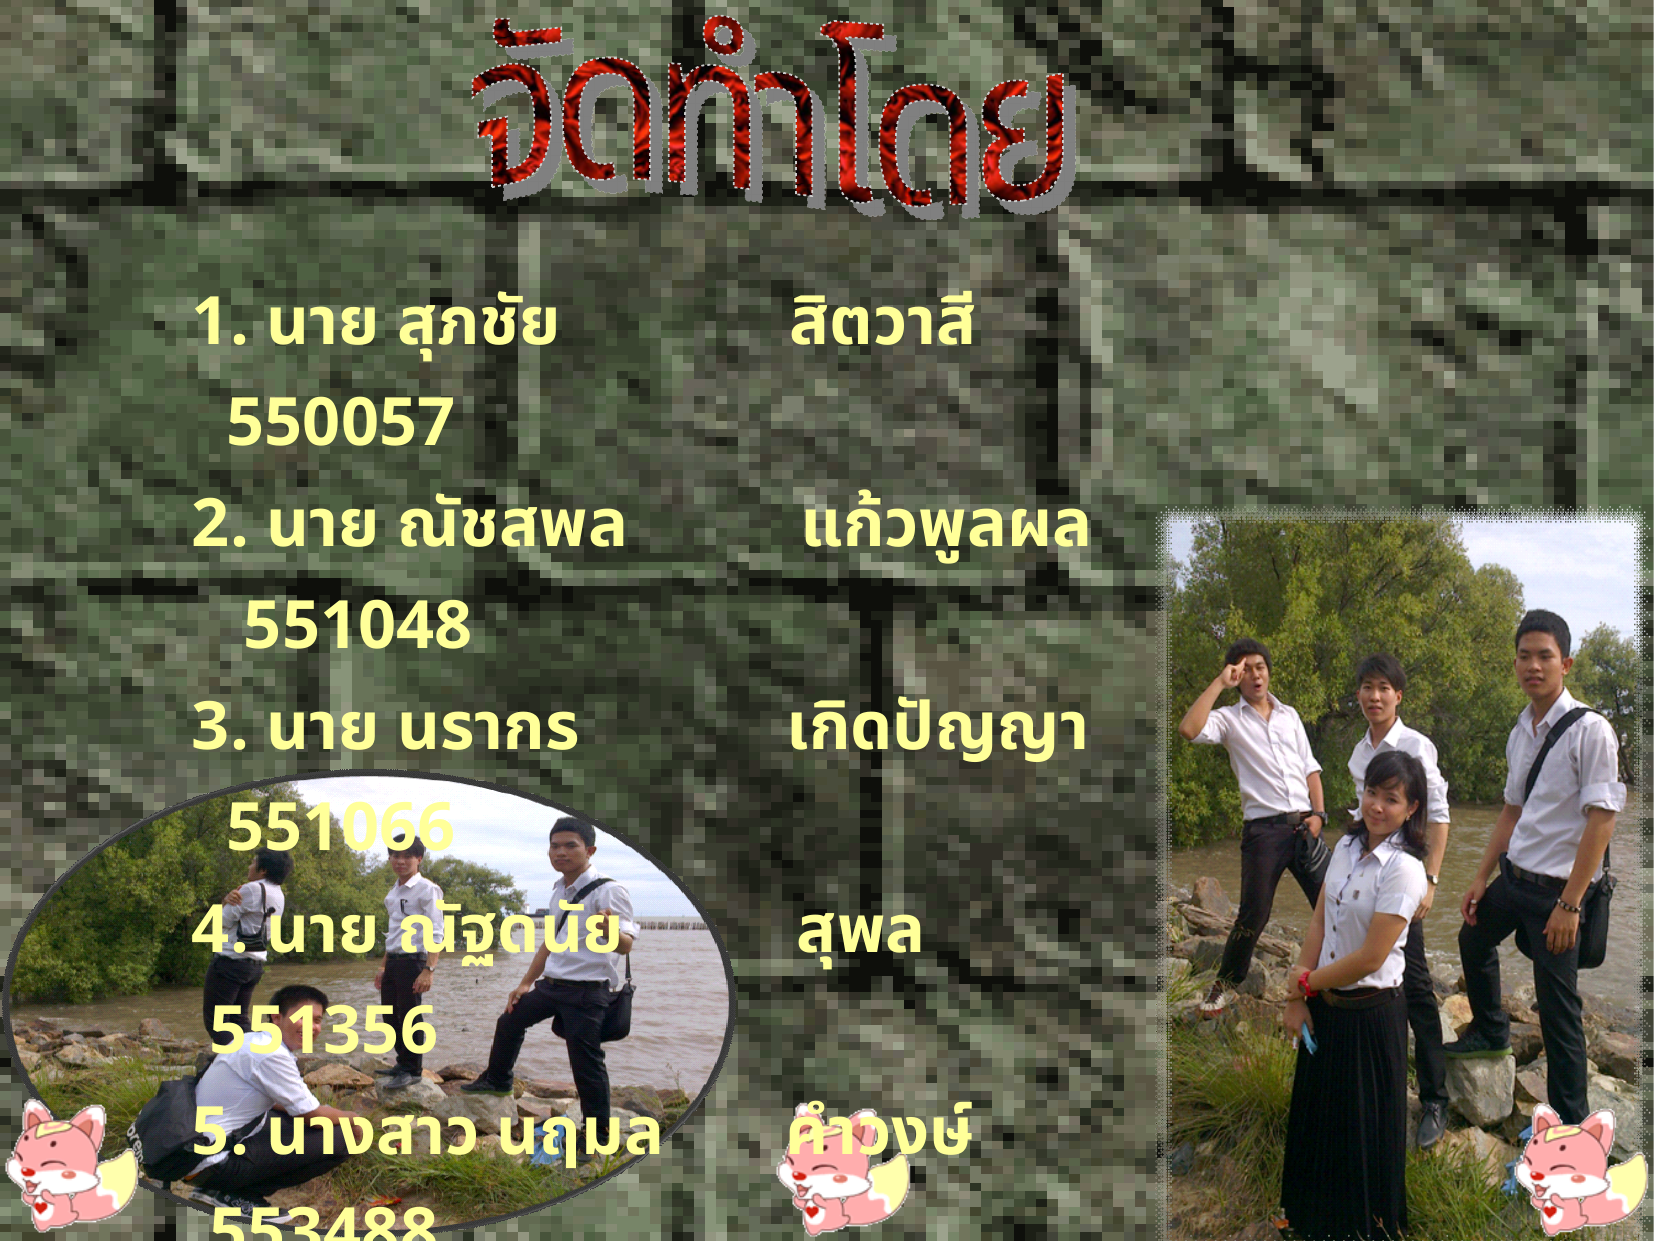

จัดทำโดย
1. นาย สุภชัย	 สิตวาสี		 550057
2. นาย ณัชสพล แก้วพูลผล 551048
3. นาย นรากร เกิดปัญญา 551066
4. นาย ณัฐดนัย สุพล 551356
5. นางสาว นฤมล คำวงษ์ 553488